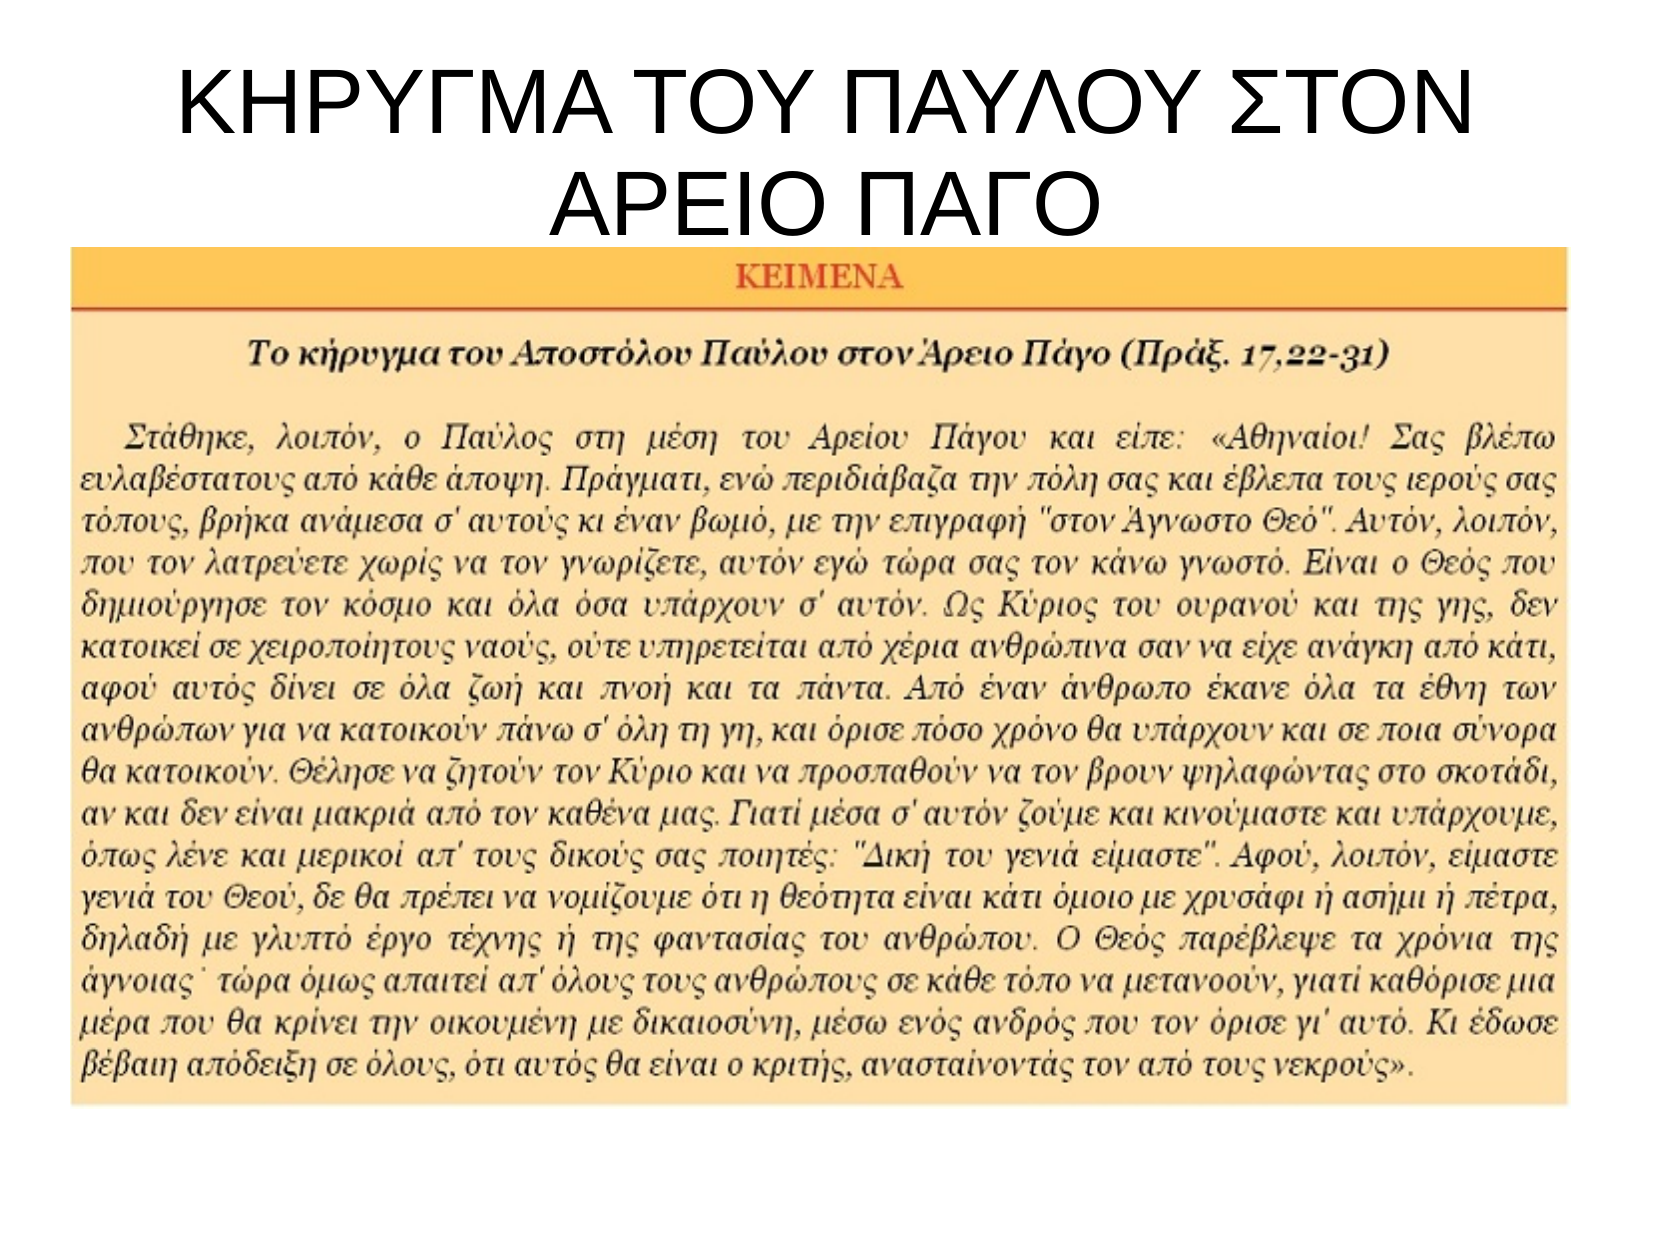

# ΚΗΡΥΓΜΑ ΤΟΥ ΠΑΥΛΟΥ ΣΤΟΝ ΑΡΕΙΟ ΠΑΓΟ